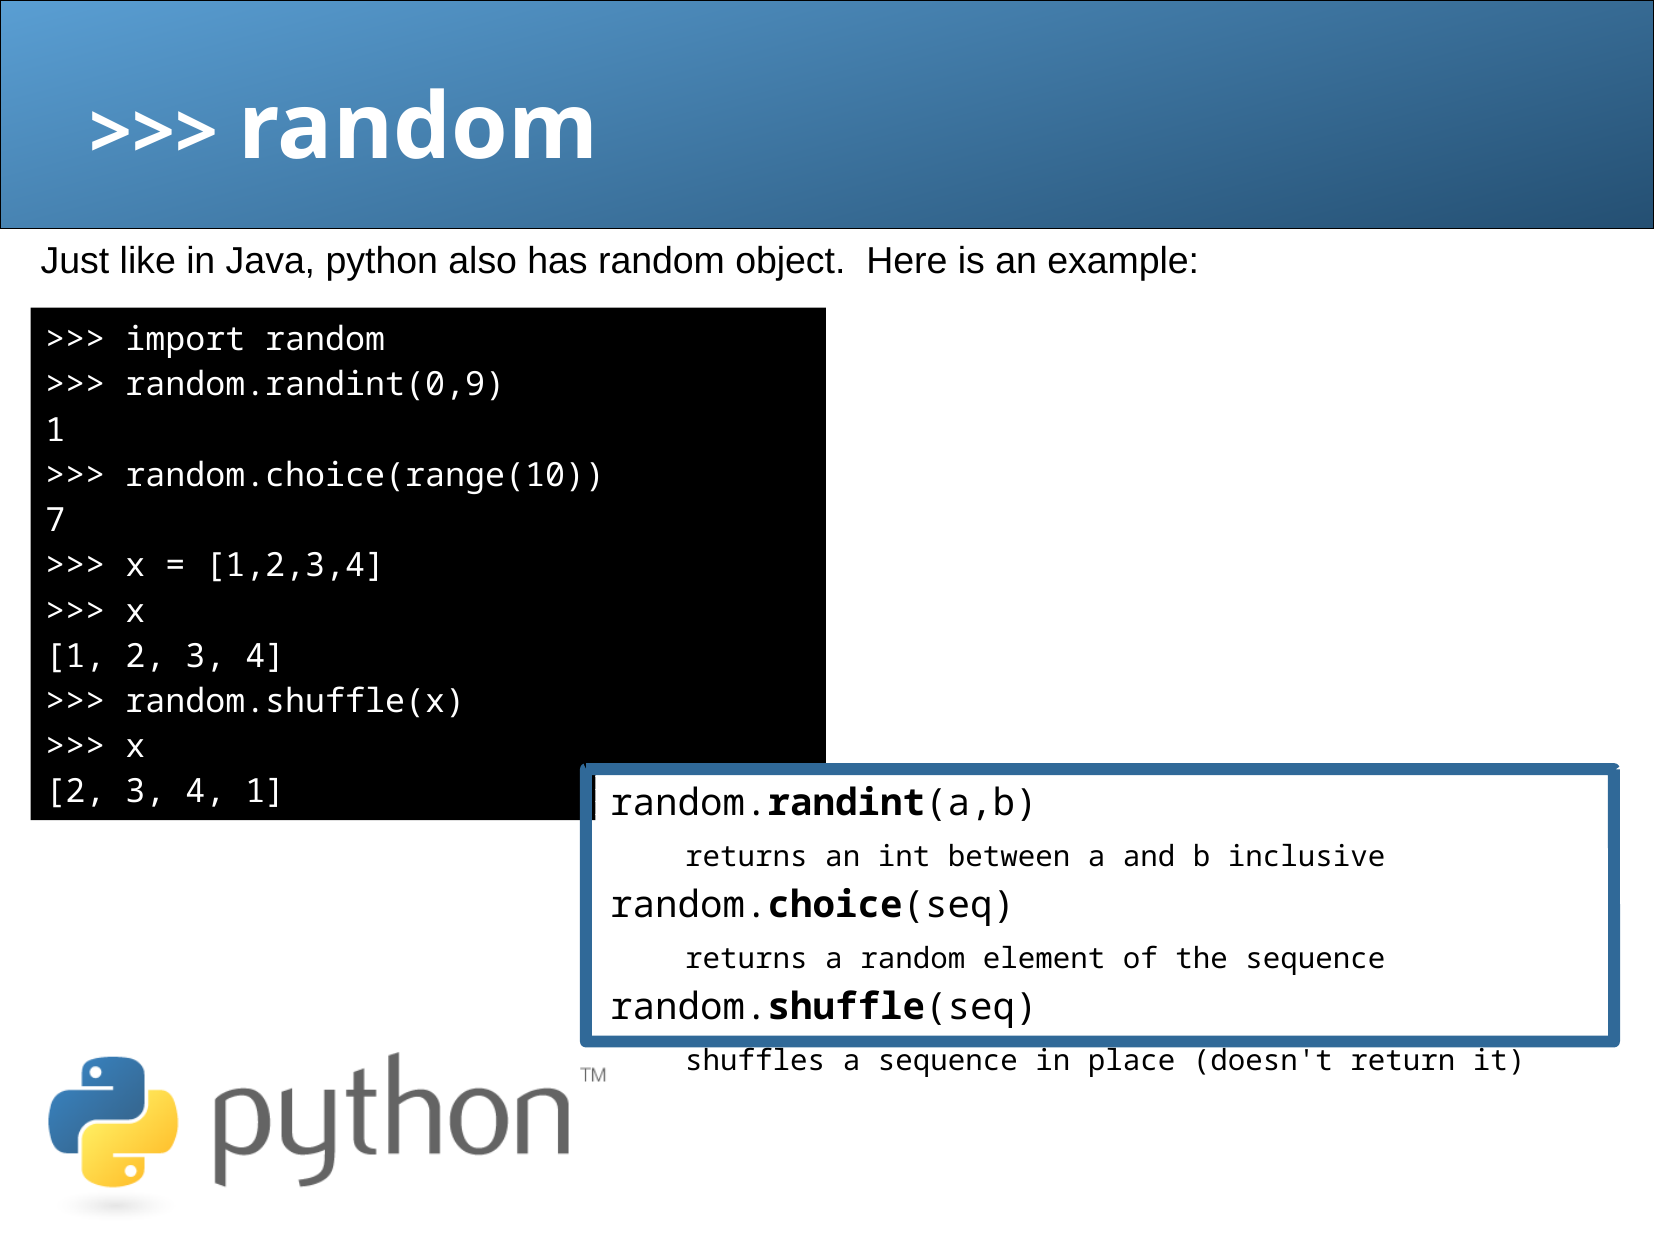

>>> random
Just like in Java, python also has random object. Here is an example:
>>> import random
>>> random.randint(0,9)
1
>>> random.choice(range(10))
7
>>> x = [1,2,3,4]
>>> x
[1, 2, 3, 4]
>>> random.shuffle(x)
>>> x
[2, 3, 4, 1]
random.randint(a,b)
	returns an int between a and b inclusive
random.choice(seq)
	returns a random element of the sequence
random.shuffle(seq)
	shuffles a sequence in place (doesn't return it)